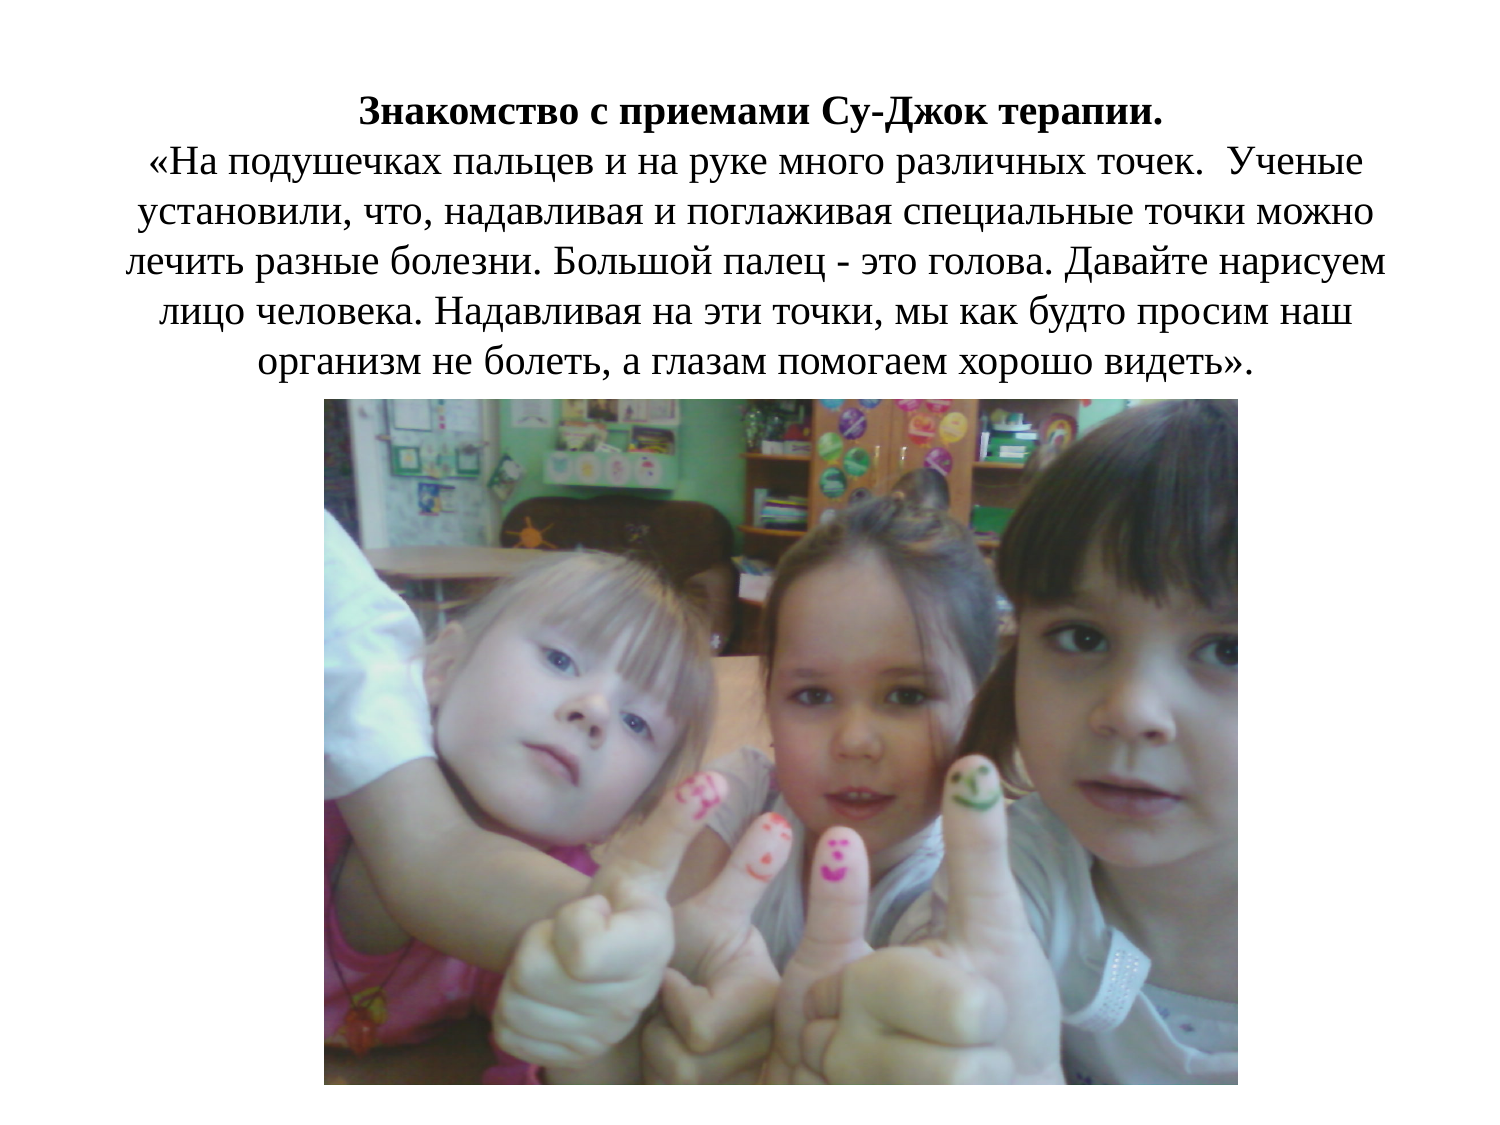

Знакомство с приемами Су-Джок терапии.
«На подушечках пальцев и на руке много различных точек. Ученые установили, что, надавливая и поглаживая специальные точки можно лечить разные болезни. Большой палец - это голова. Давайте нарисуем лицо человека. Надавливая на эти точки, мы как будто просим наш организм не болеть, а глазам помогаем хорошо видеть».